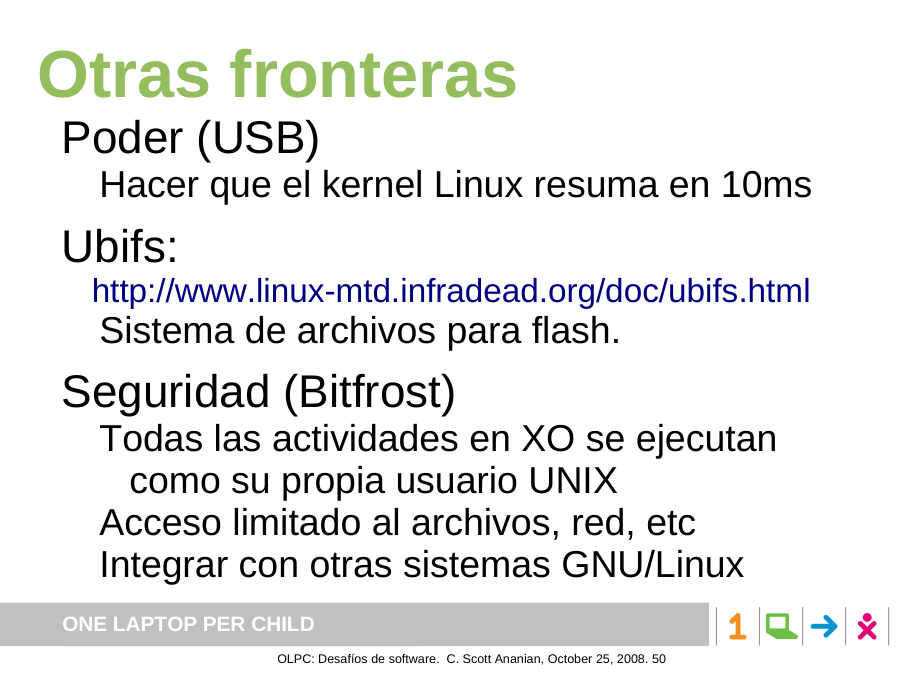

# Otras fronteras
Poder (USB)
Hacer que el kernel Linux resuma en 10ms
Ubifs: http://www.linux-mtd.infradead.org/doc/ubifs.html
Sistema de archivos para flash.
Seguridad (Bitfrost)
Todas las actividades en XO se ejecutan como su propia usuario UNIX
Acceso limitado al archivos, red, etc
Integrar con otras sistemas GNU/Linux